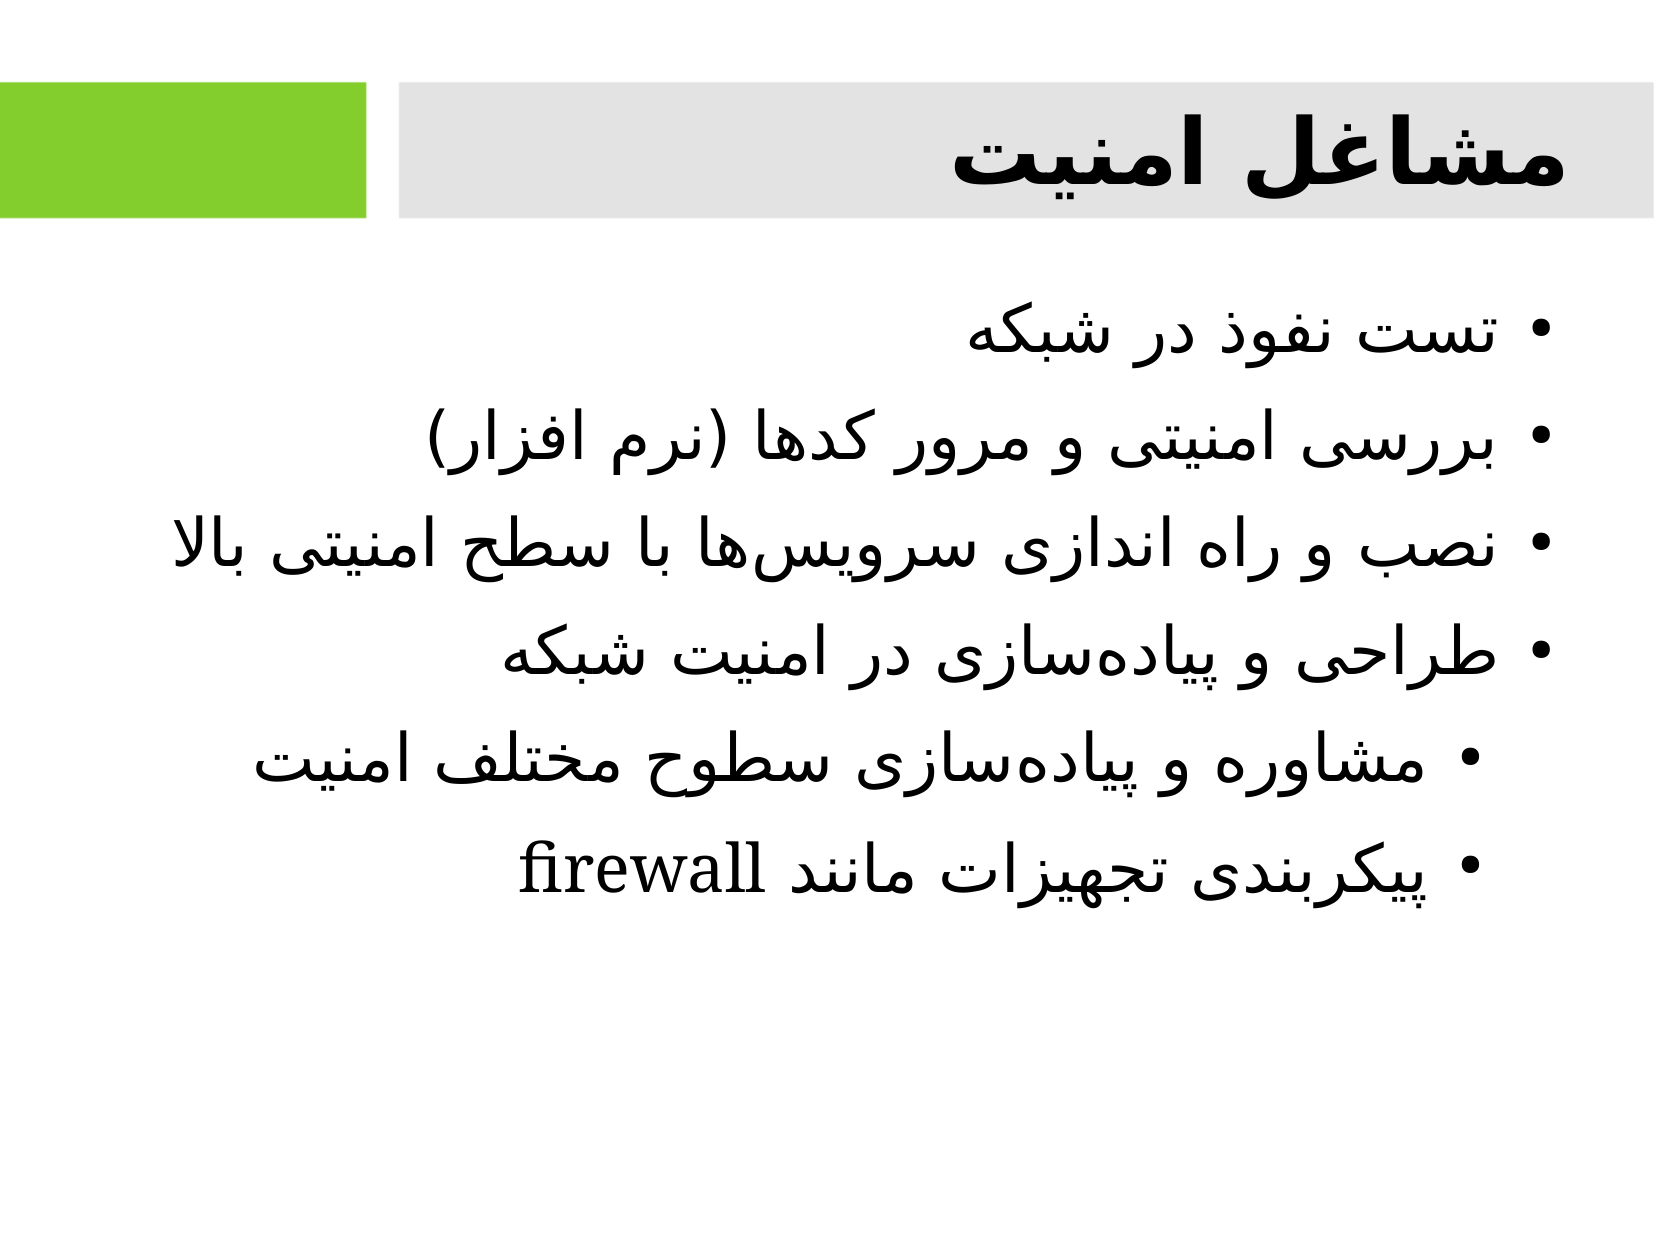

# مشاغل امنیت
تست نفوذ در شبکه
بررسی امنیتی و مرور کدها (نرم افزار)
نصب و راه اندازی سرویس‌ها با سطح امنیتی بالا
طراحی و پیاده‌سازی در امنیت شبکه
مشاوره و پیاده‌سازی سطوح مختلف امنیت
پیکربندی تجهیزات مانند firewall